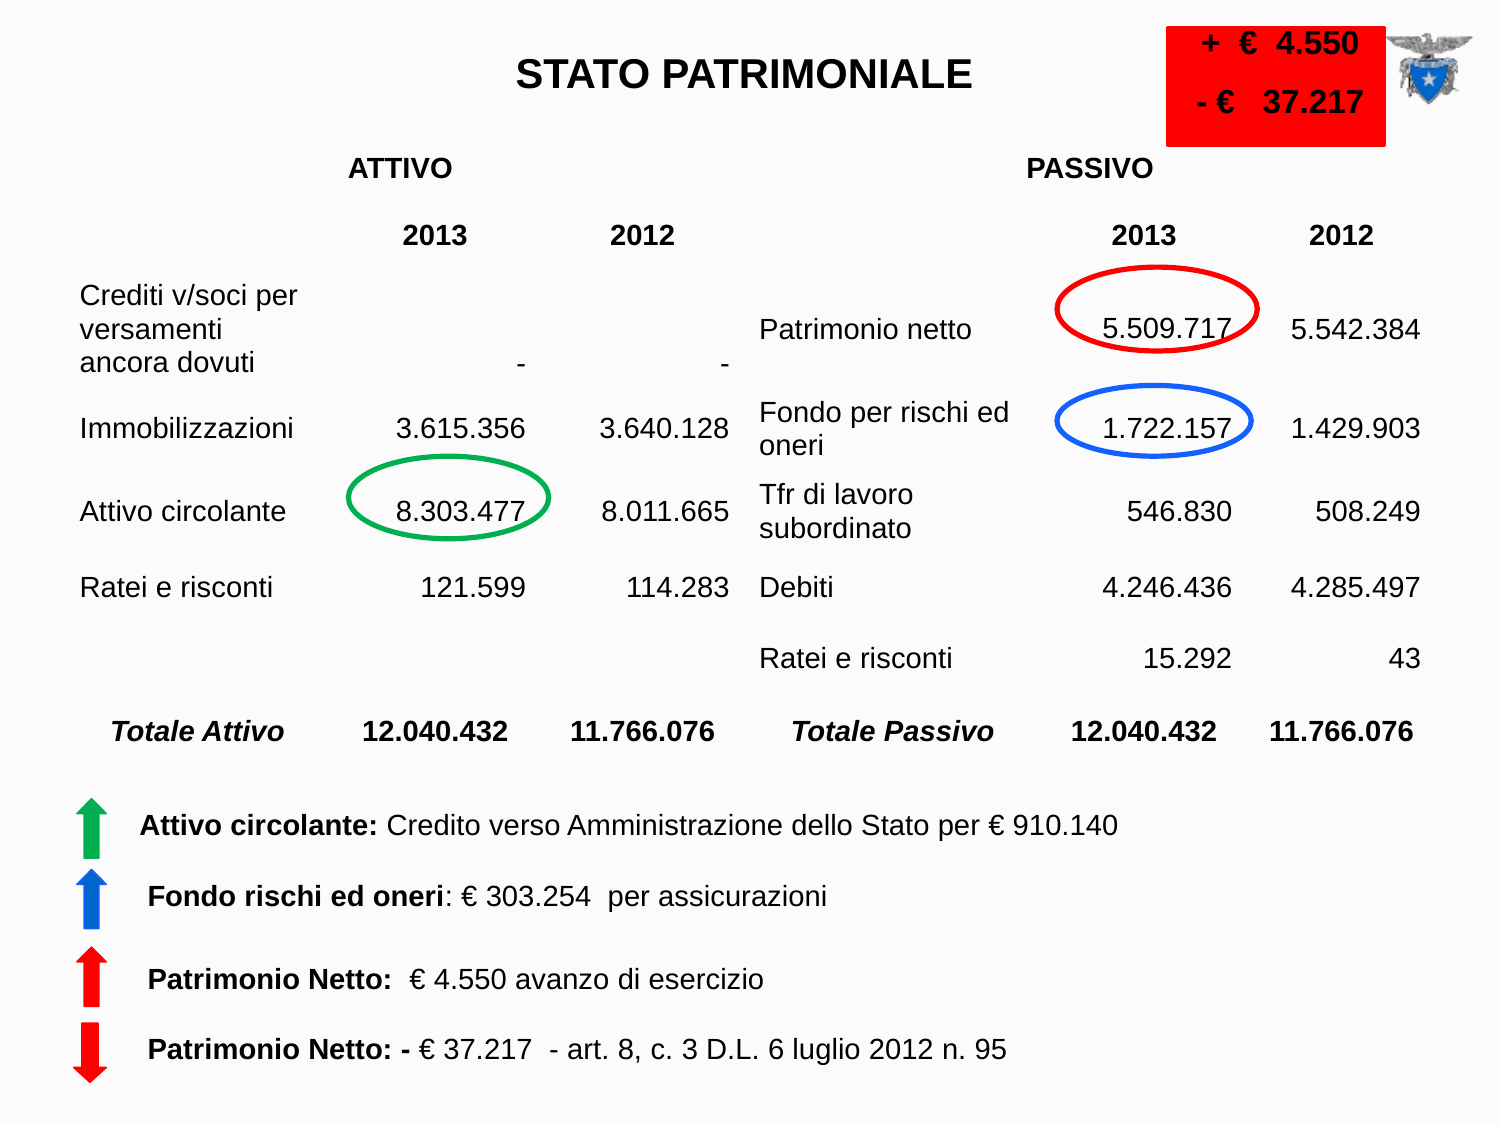

+ € 4.550
 - € 37.217
STATO PATRIMONIALE
| ATTIVO | | | PASSIVO | | |
| --- | --- | --- | --- | --- | --- |
| | 2013 | 2012 | | 2013 | 2012 |
| Crediti v/soci per versamenti ancora dovuti | - | - | Patrimonio netto | 5.509.717 | 5.542.384 |
| Immobilizzazioni | 3.615.356 | 3.640.128 | Fondo per rischi ed oneri | 1.722.157 | 1.429.903 |
| Attivo circolante | 8.303.477 | 8.011.665 | Tfr di lavoro subordinato | 546.830 | 508.249 |
| Ratei e risconti | 121.599 | 114.283 | Debiti | 4.246.436 | 4.285.497 |
| | | | Ratei e risconti | 15.292 | 43 |
| Totale Attivo | 12.040.432 | 11.766.076 | Totale Passivo | 12.040.432 | 11.766.076 |
Attivo circolante: Credito verso Amministrazione dello Stato per € 910.140
 Fondo rischi ed oneri: € 303.254 per assicurazioni
 Patrimonio Netto: € 4.550 avanzo di esercizio
 Patrimonio Netto: - € 37.217 - art. 8, c. 3 D.L. 6 luglio 2012 n. 95